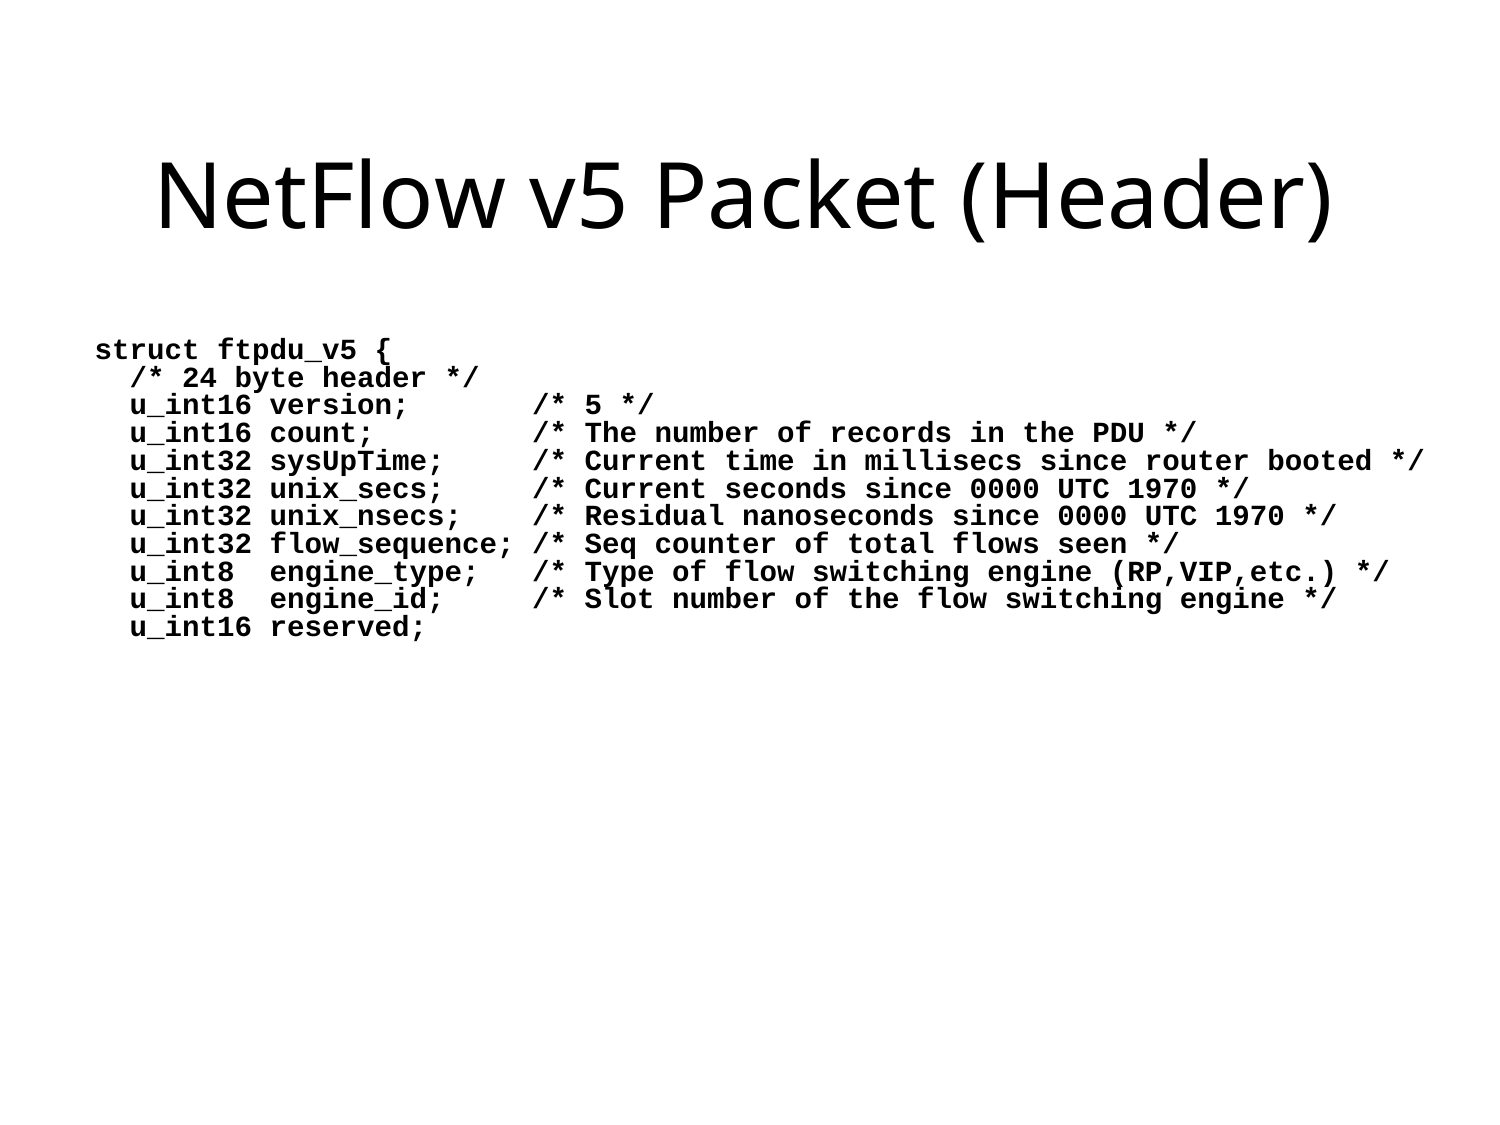

# NetFlow v5 Packet (Header)‏
struct ftpdu_v5 {
 /* 24 byte header */
 u_int16 version; /* 5 */
 u_int16 count; /* The number of records in the PDU */
 u_int32 sysUpTime; /* Current time in millisecs since router booted */
 u_int32 unix_secs; /* Current seconds since 0000 UTC 1970 */
 u_int32 unix_nsecs; /* Residual nanoseconds since 0000 UTC 1970 */
 u_int32 flow_sequence; /* Seq counter of total flows seen */
 u_int8 engine_type; /* Type of flow switching engine (RP,VIP,etc.) */
 u_int8 engine_id; /* Slot number of the flow switching engine */
 u_int16 reserved;